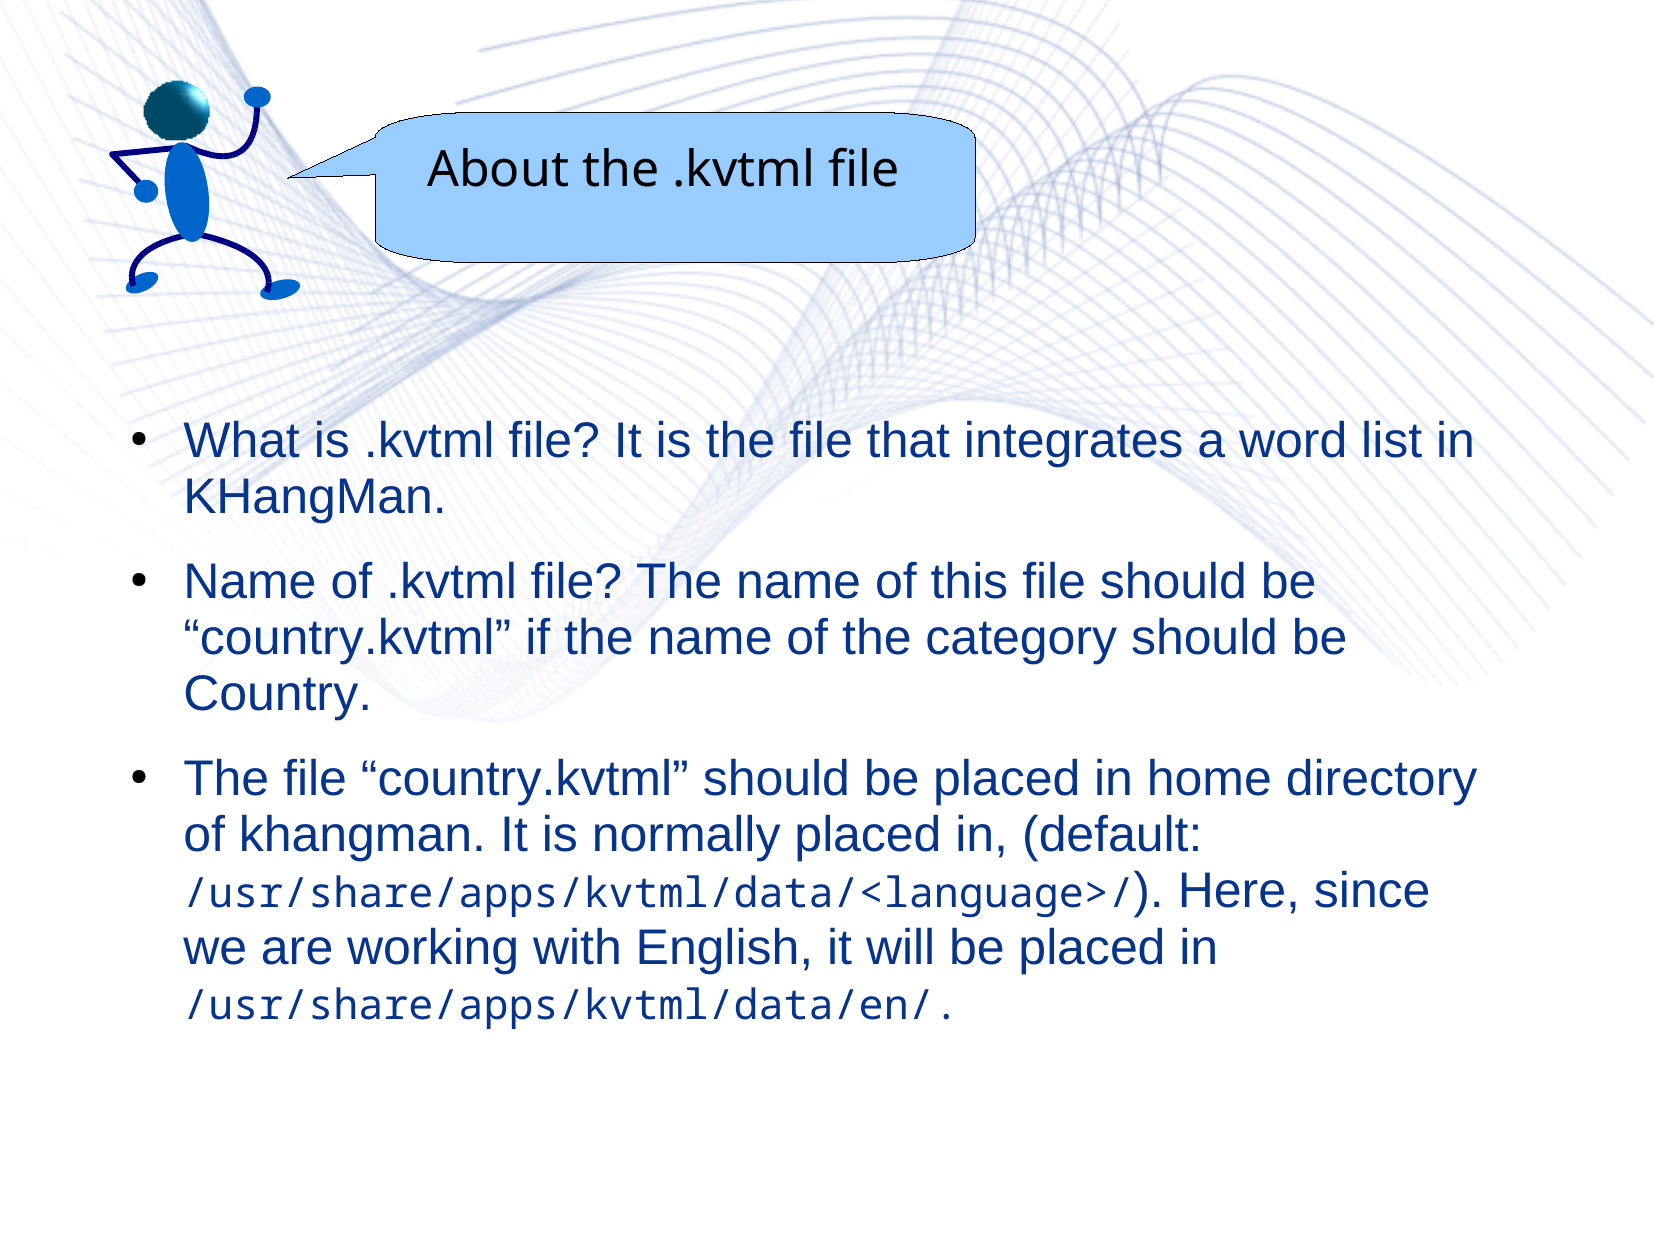

About the .kvtml file
# What is .kvtml file? It is the file that integrates a word list in KHangMan.
Name of .kvtml file? The name of this file should be “country.kvtml” if the name of the category should be Country.
The file “country.kvtml” should be placed in home directory of khangman. It is normally placed in, (default: /usr/share/apps/kvtml/data/<language>/). Here, since we are working with English, it will be placed in /usr/share/apps/kvtml/data/en/.